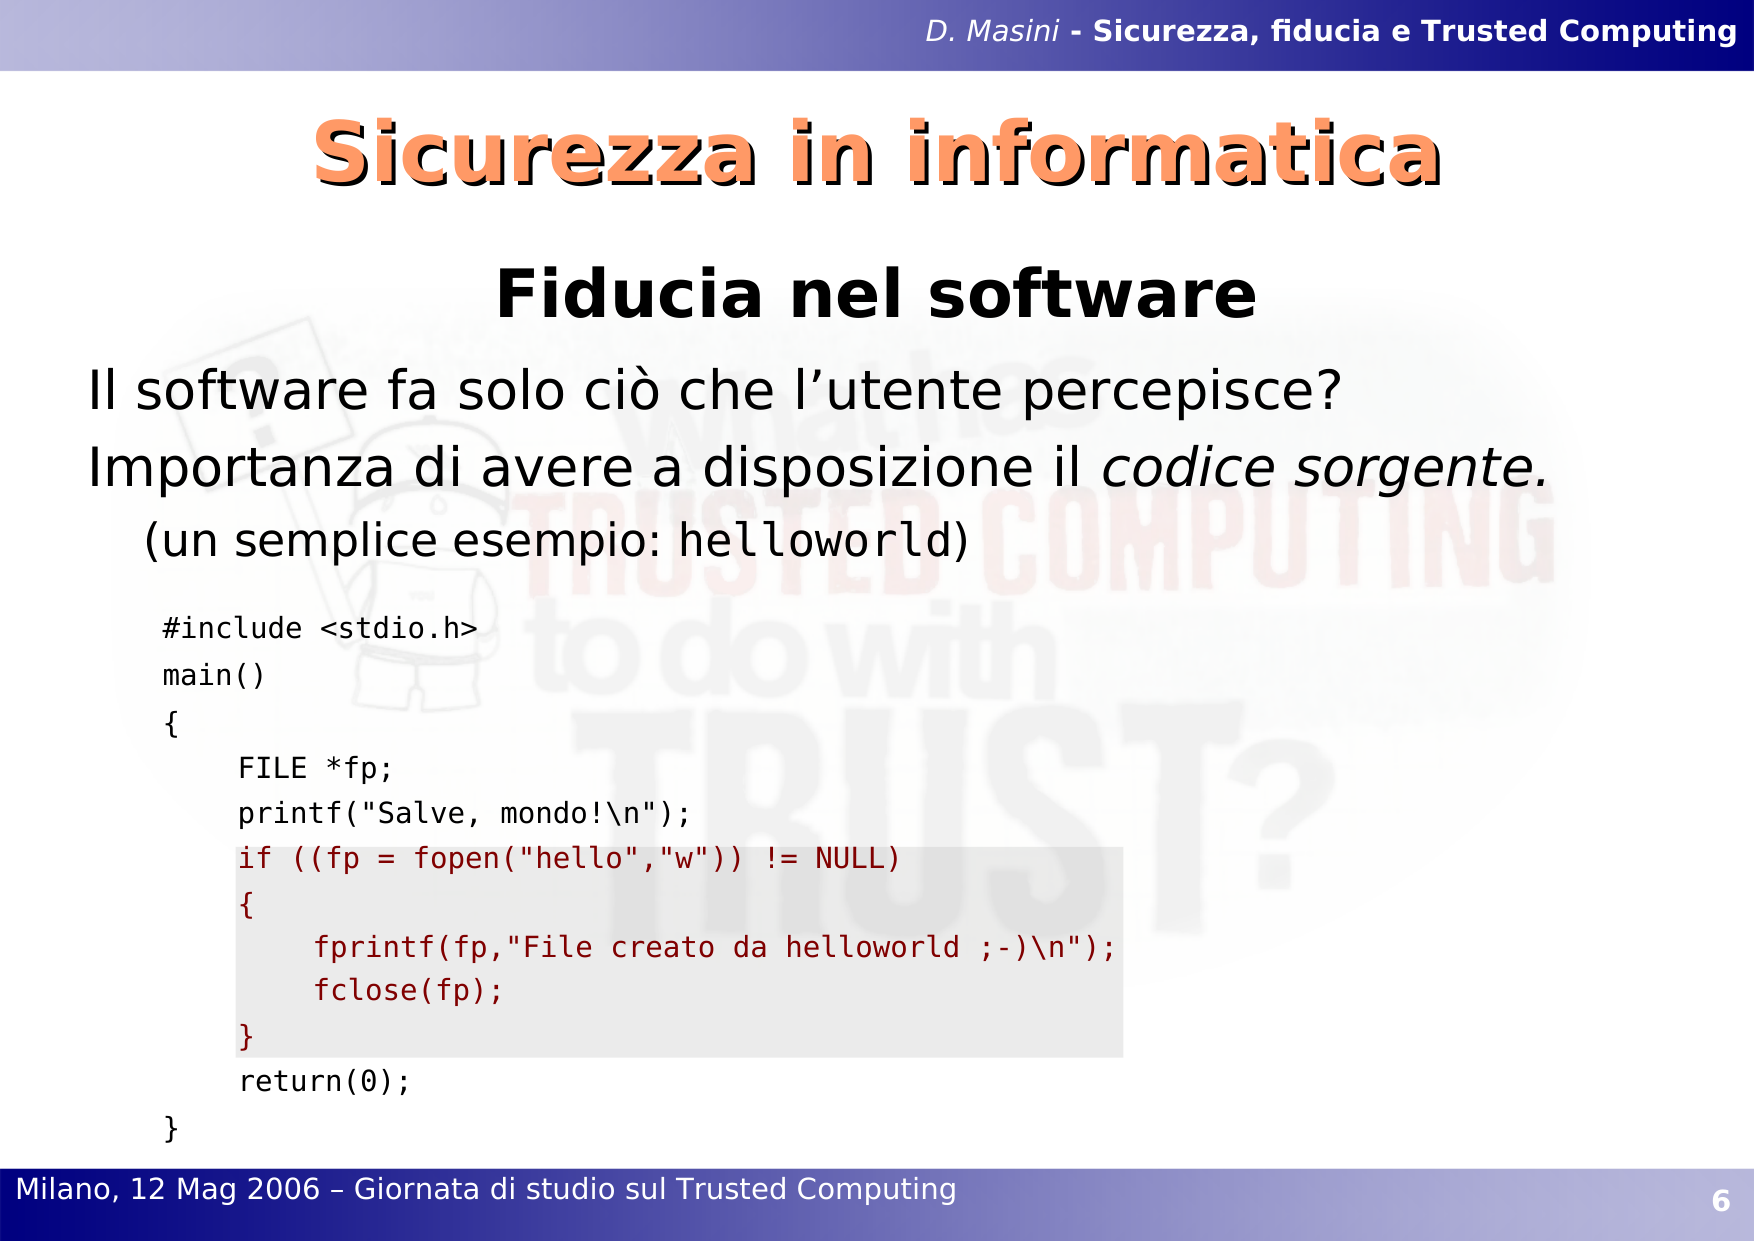

D. Masini - Sicurezza, fiducia e Trusted Computing
# Sicurezza in informatica
Fiducia nel software
Il software fa solo ciò che l’utente percepisce?
Importanza di avere a disposizione il codice sorgente.
(un semplice esempio: helloworld)
#include <stdio.h>
main()
{
FILE *fp;
printf("Salve, mondo!\n");
if ((fp = fopen("hello","w")) != NULL)
{
fprintf(fp,"File creato da helloworld ;-)\n");
fclose(fp);
}
return(0);
}
Milano, 12 Mag 2006 – Giornata di studio sul Trusted Computing